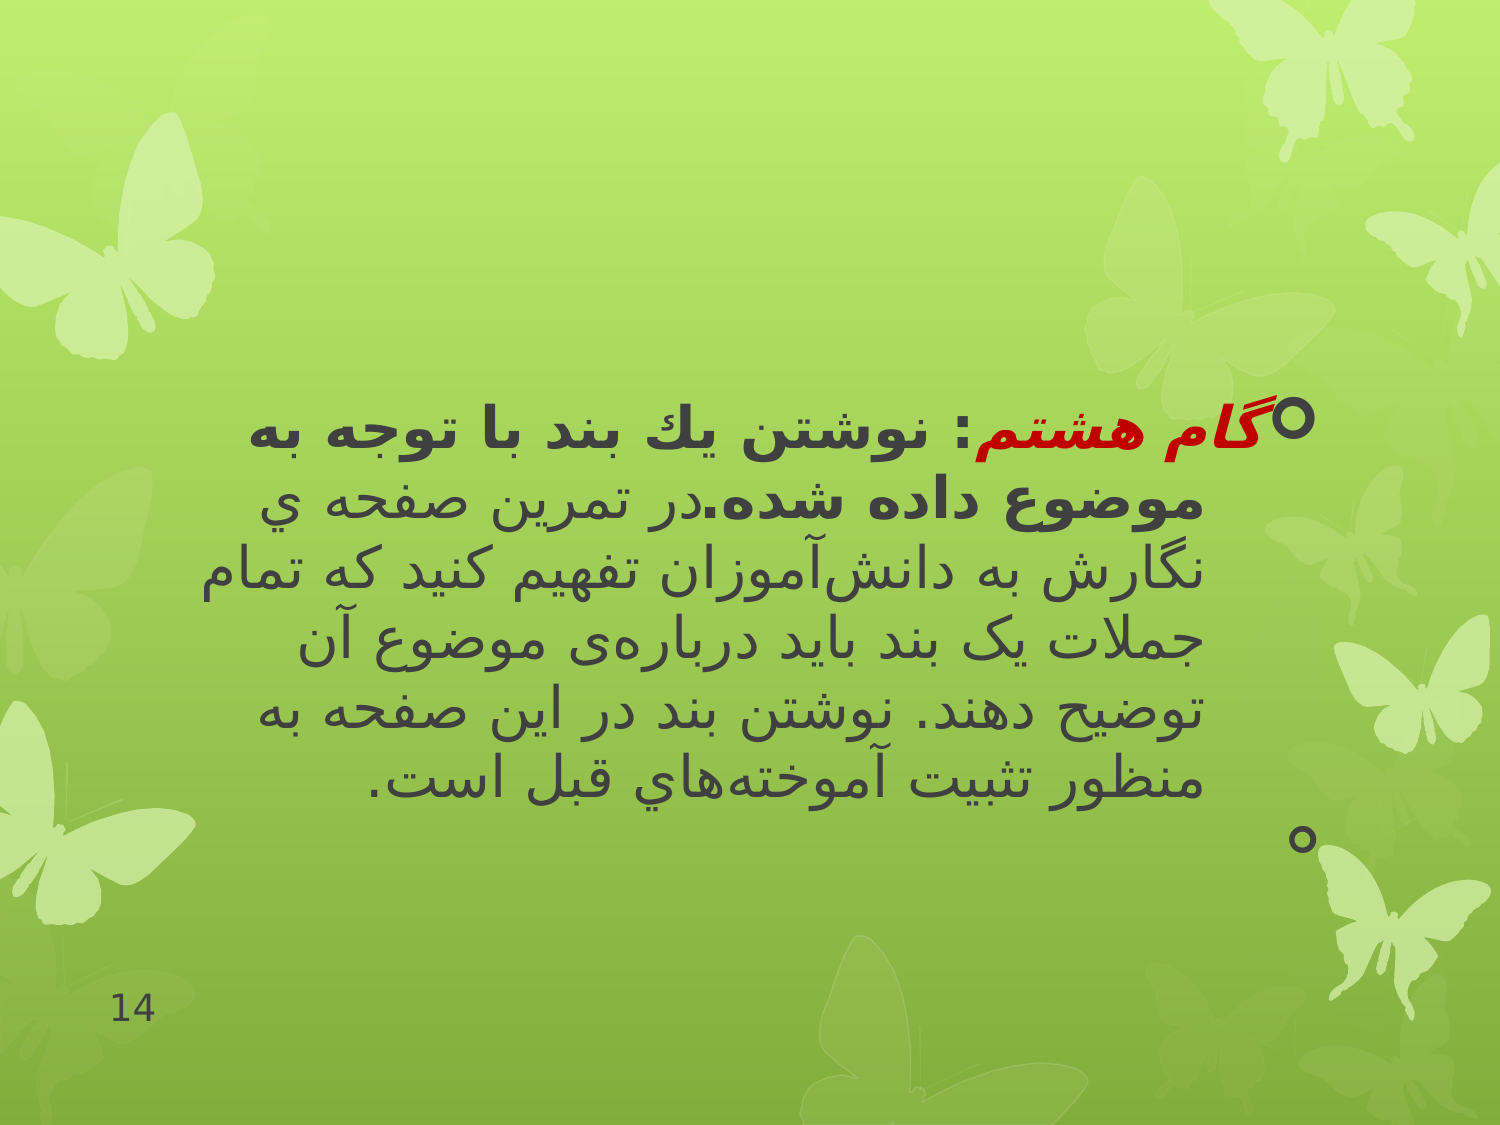

# گام هشتم: نوشتن يك بند با توجه به موضوع داده شده.در تمرین صفحه ي نگارش به دانش‌آموزان تفهيم كنيد که تمام جملات یک بند باید درباره‌ی موضوع آن توضیح دهند. نوشتن بند در اين صفحه به منظور تثبيت آموخته‌هاي قبل است.